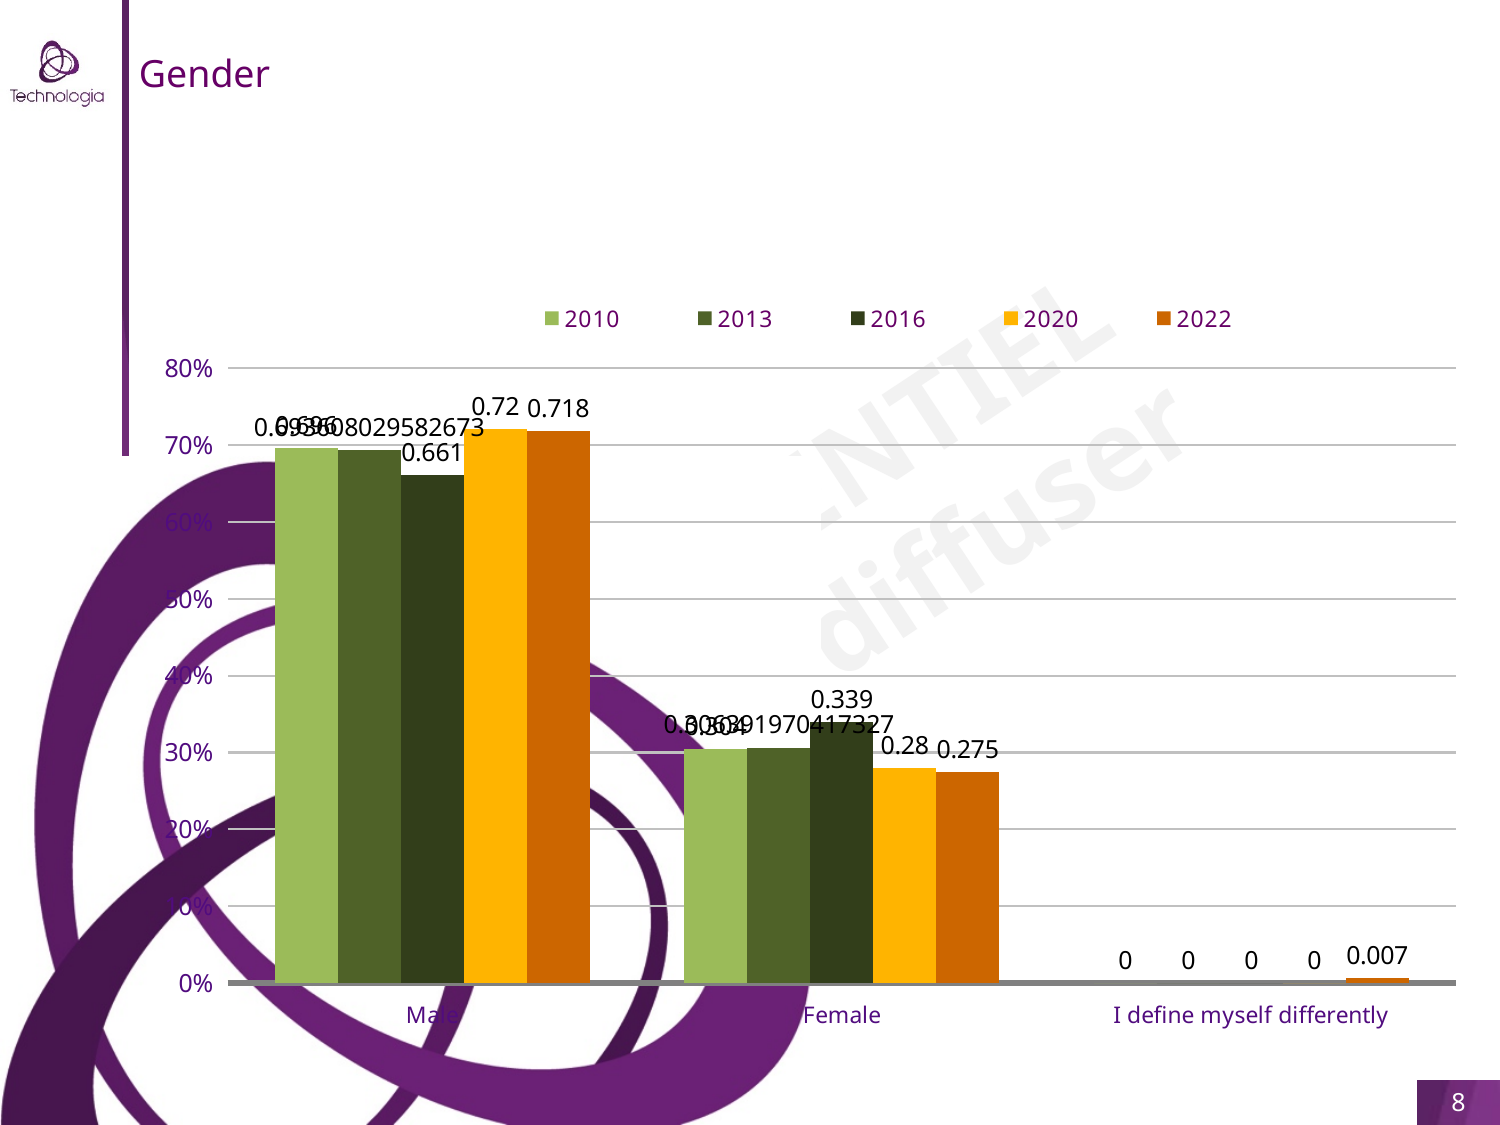

# Gender
### Chart
| Category | 2010 | 2013 | 2016 | 2020 | 2022 |
|---|---|---|---|---|---|
| Male | 0.696 | 0.693608029582673 | 0.661 | 0.72 | 0.718 |
| Female | 0.304 | 0.306391970417327 | 0.339 | 0.28 | 0.275 |
| I define myself differently | 0.0 | 0.0 | 0.0 | 0.0 | 0.007 |